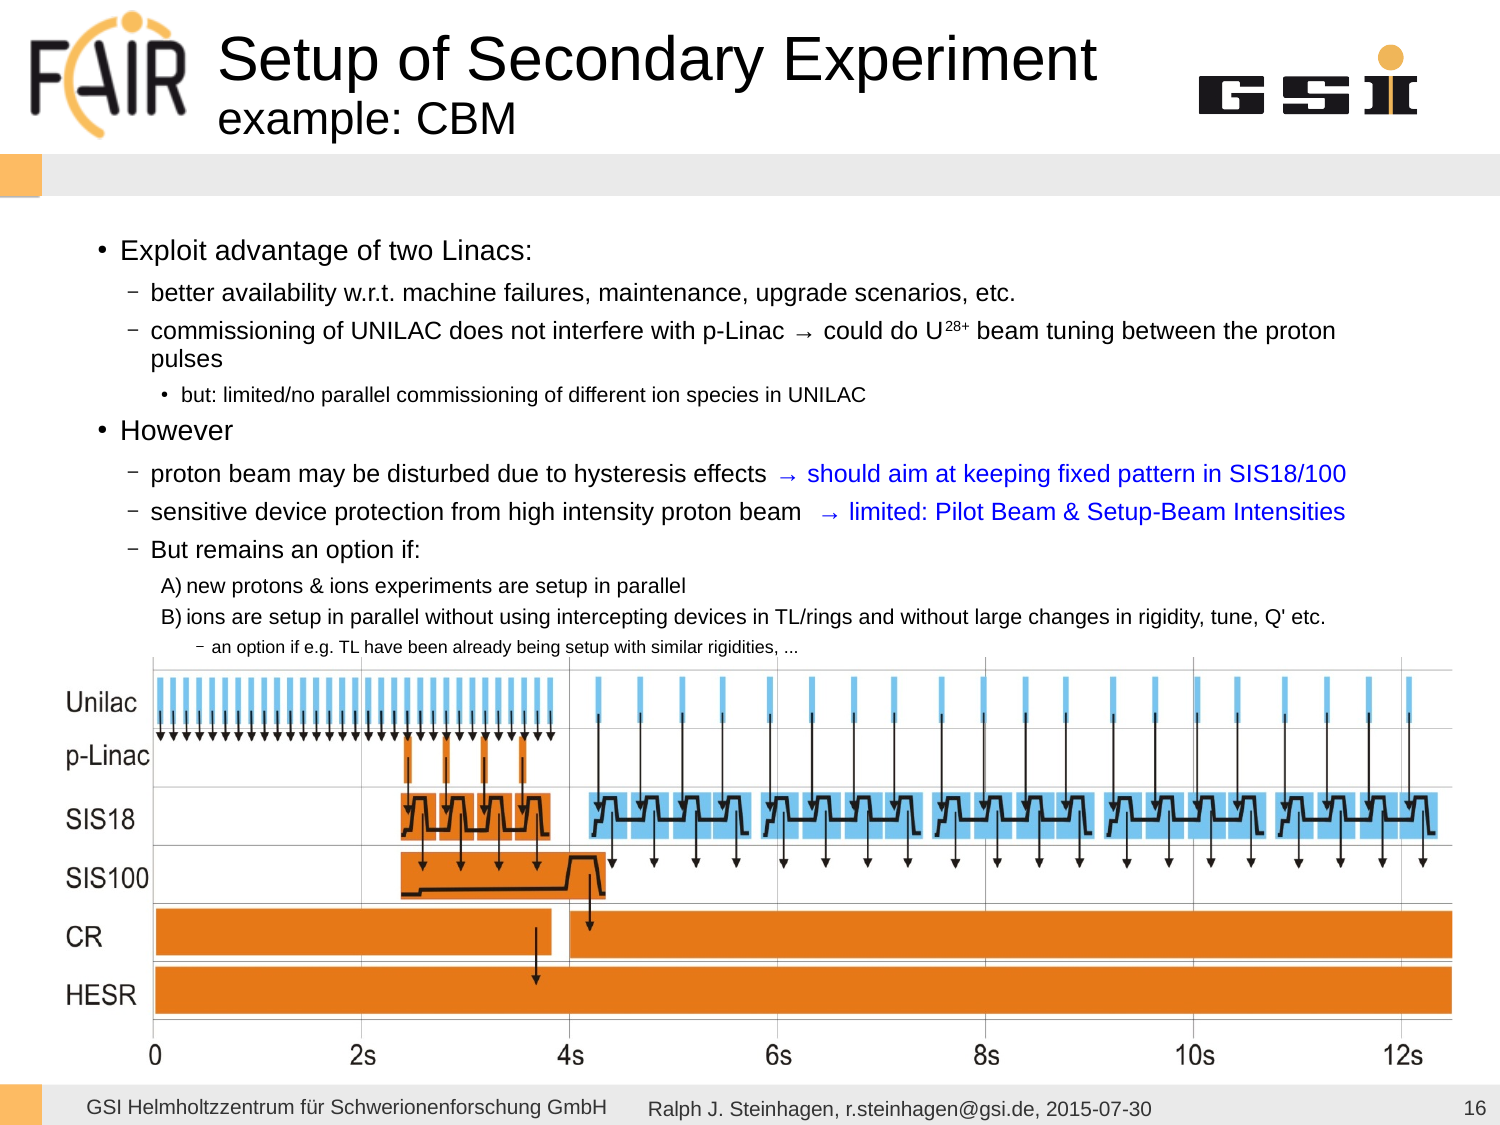

# Setup of Secondary Experiment example: CBM
Exploit advantage of two Linacs:
better availability w.r.t. machine failures, maintenance, upgrade scenarios, etc.
commissioning of UNILAC does not interfere with p-Linac → could do U28+ beam tuning between the proton pulses
but: limited/no parallel commissioning of different ion species in UNILAC
However
proton beam may be disturbed due to hysteresis effects → should aim at keeping fixed pattern in SIS18/100
sensitive device protection from high intensity proton beam	→ limited: Pilot Beam & Setup-Beam Intensities
But remains an option if:
new protons & ions experiments are setup in parallel
ions are setup in parallel without using intercepting devices in TL/rings and without large changes in rigidity, tune, Q' etc.
an option if e.g. TL have been already being setup with similar rigidities, ...